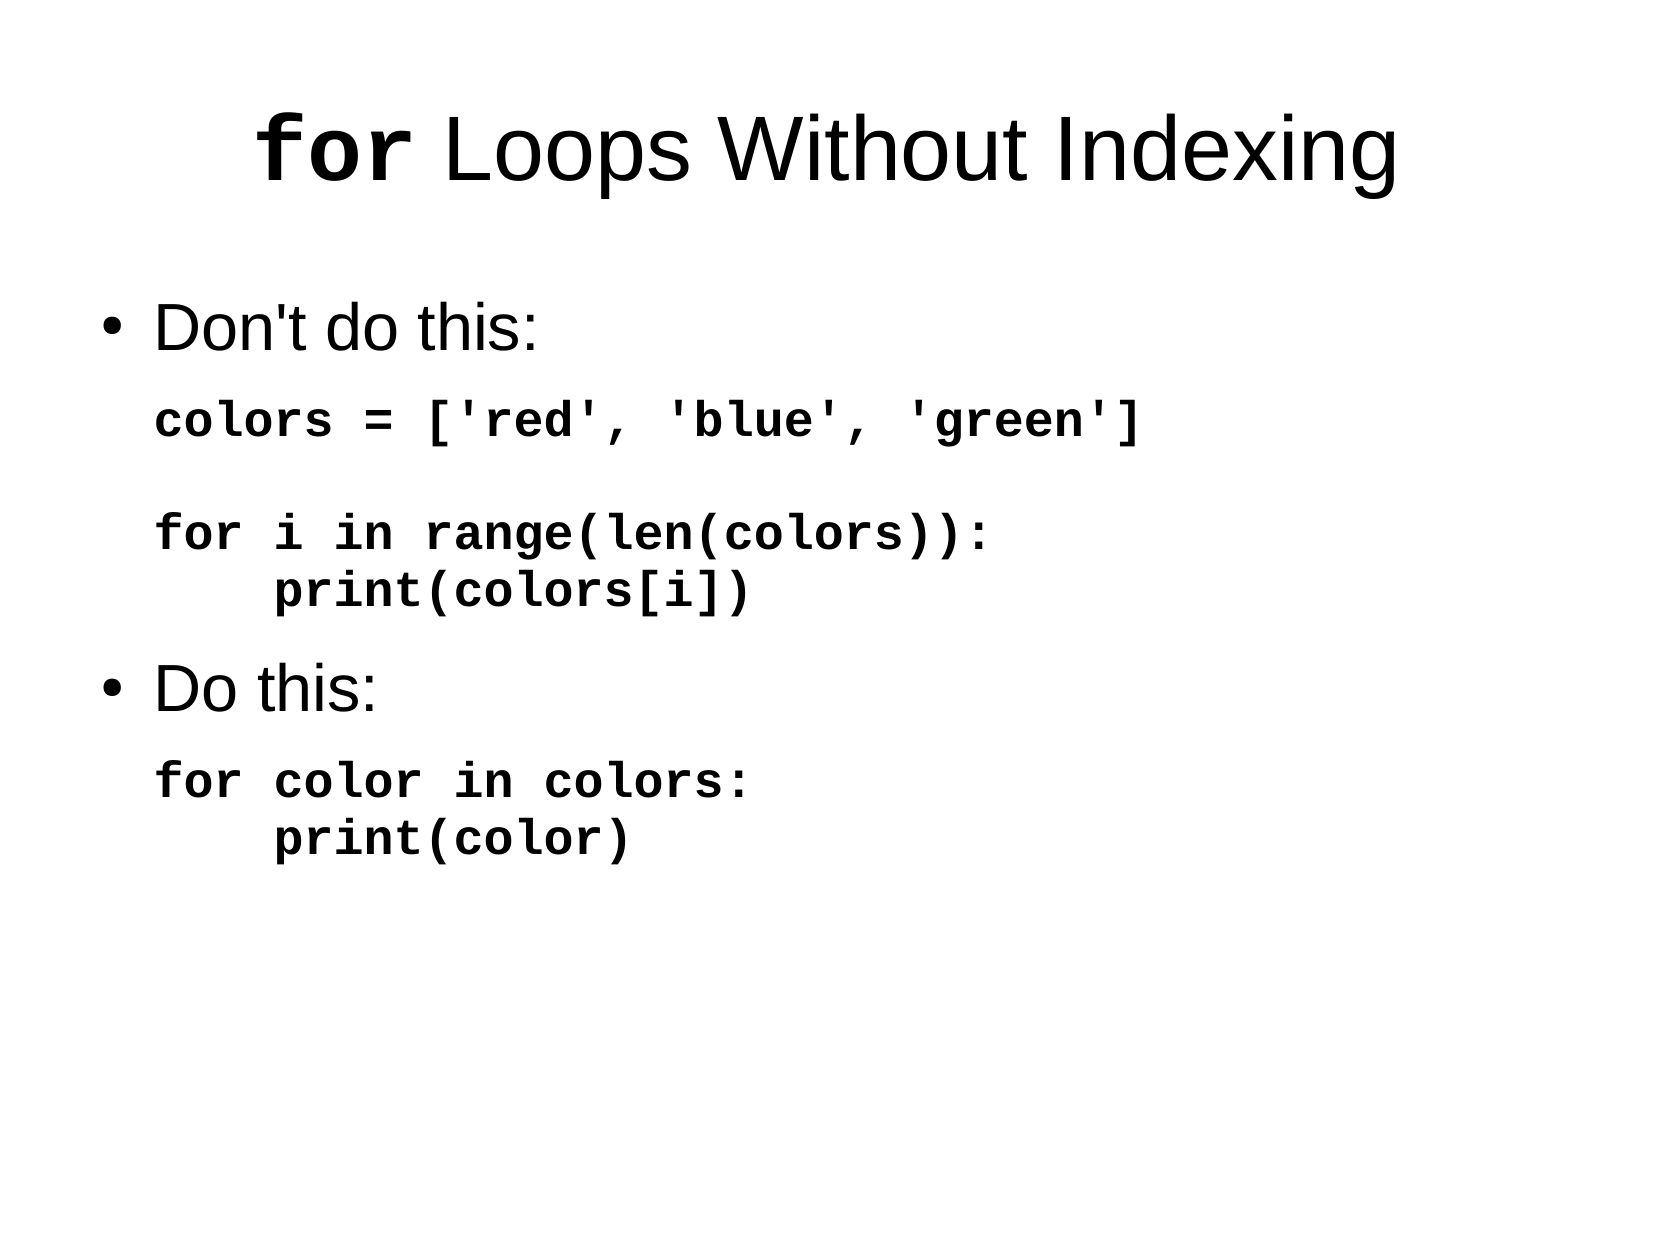

# for Loops Without Indexing
Don't do this:
colors = ['red', 'blue', 'green']
for i in range(len(colors)):
 print(colors[i])
Do this:
for color in colors:
 print(color)